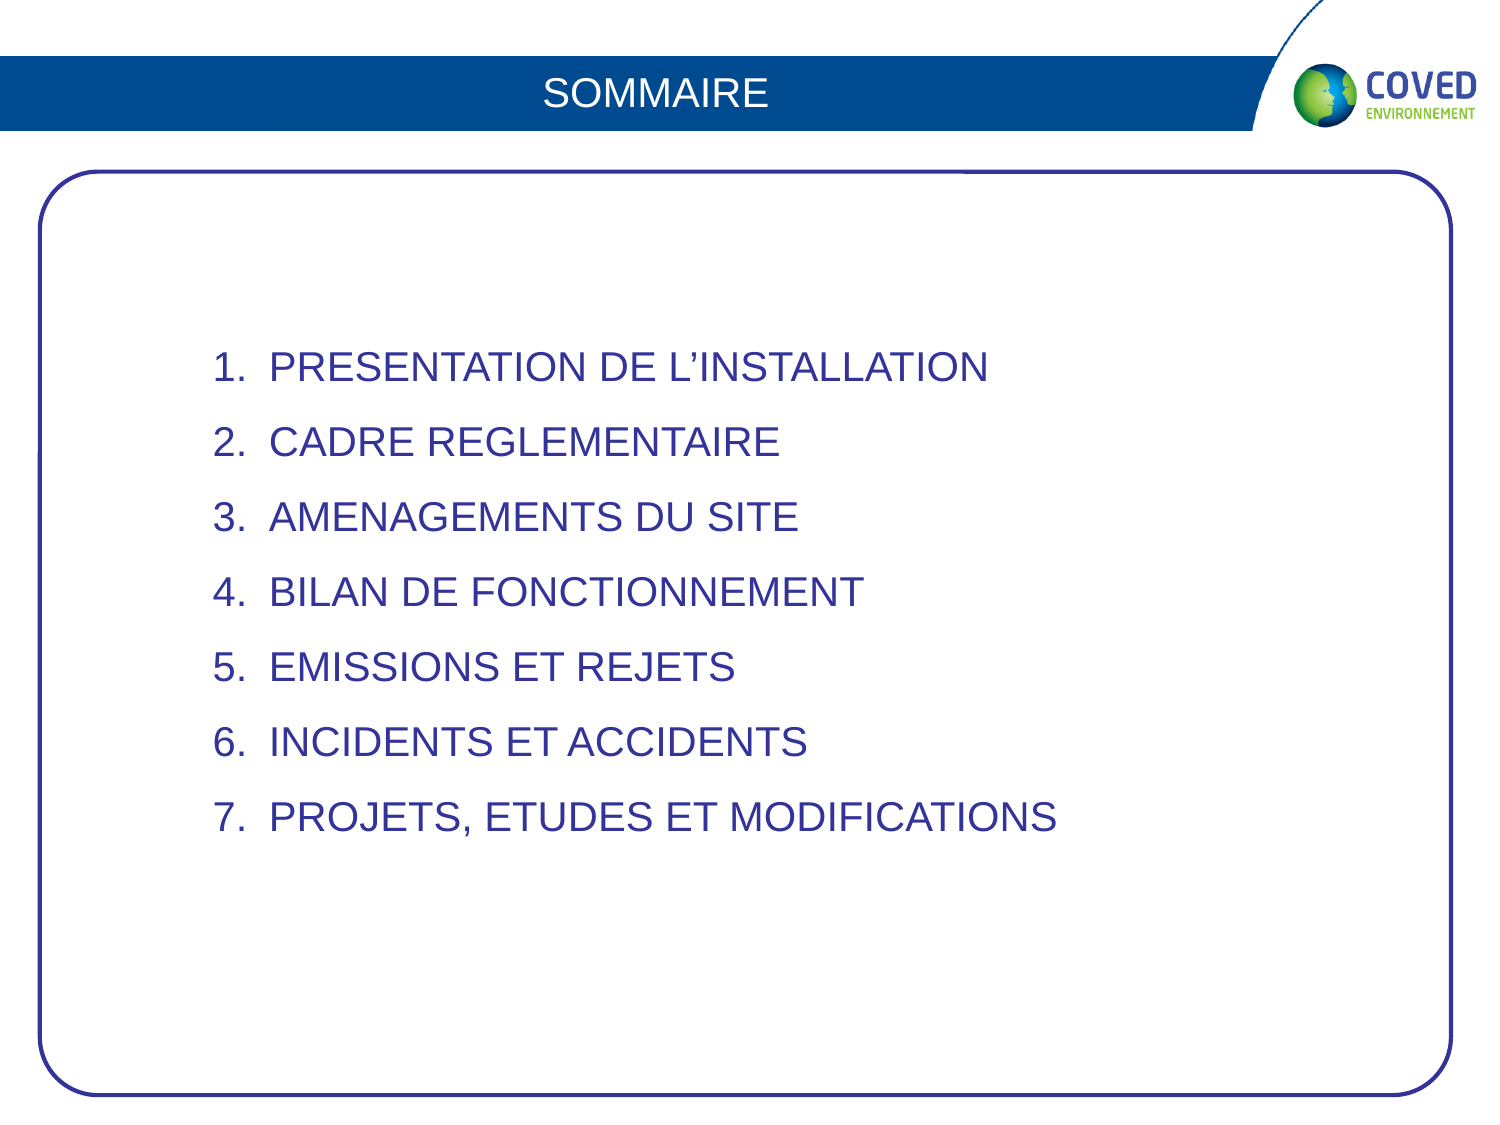

SOMMAIRE
PRESENTATION DE L’INSTALLATION
CADRE REGLEMENTAIRE
AMENAGEMENTS DU SITE
BILAN DE FONCTIONNEMENT
EMISSIONS ET REJETS
INCIDENTS ET ACCIDENTS
PROJETS, ETUDES ET MODIFICATIONS